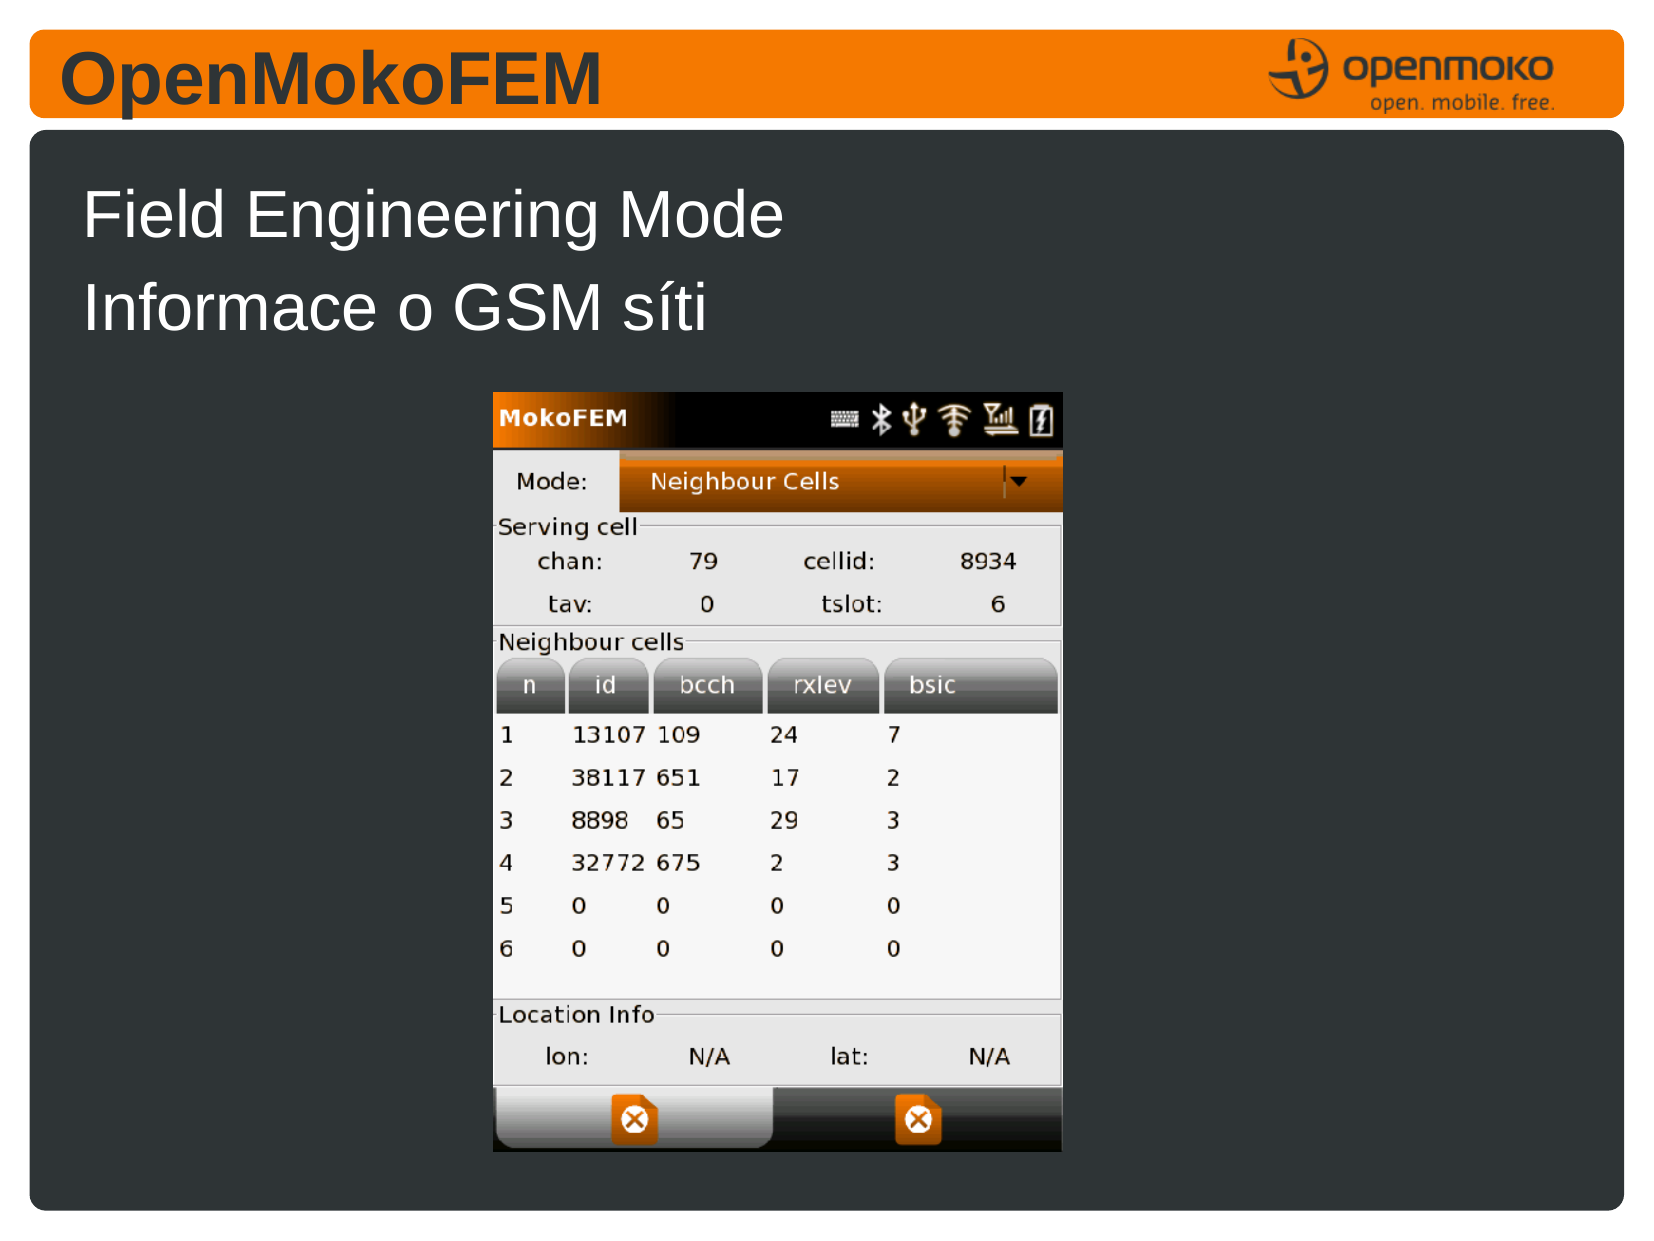

# OpenMokoFEM
Field Engineering Mode
Informace o GSM síti